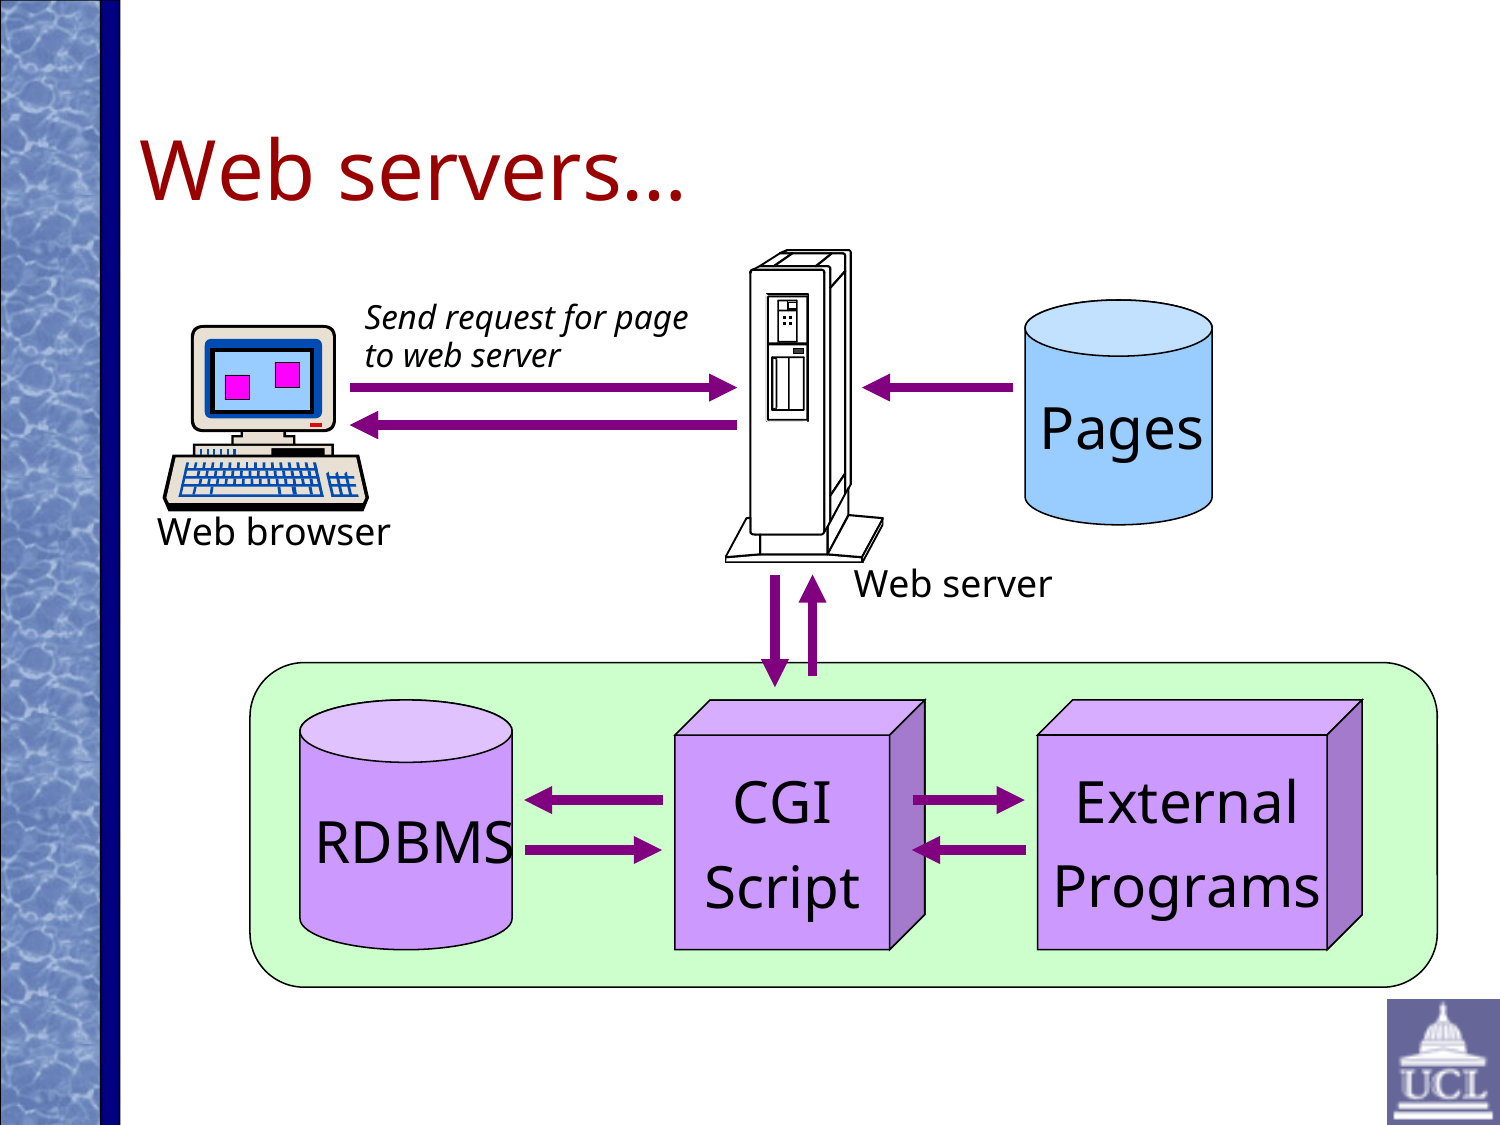

# Web servers…
Pages
Send request for page
to web server
CGI
Script
Web browser
Web server
RDBMS
External
Programs